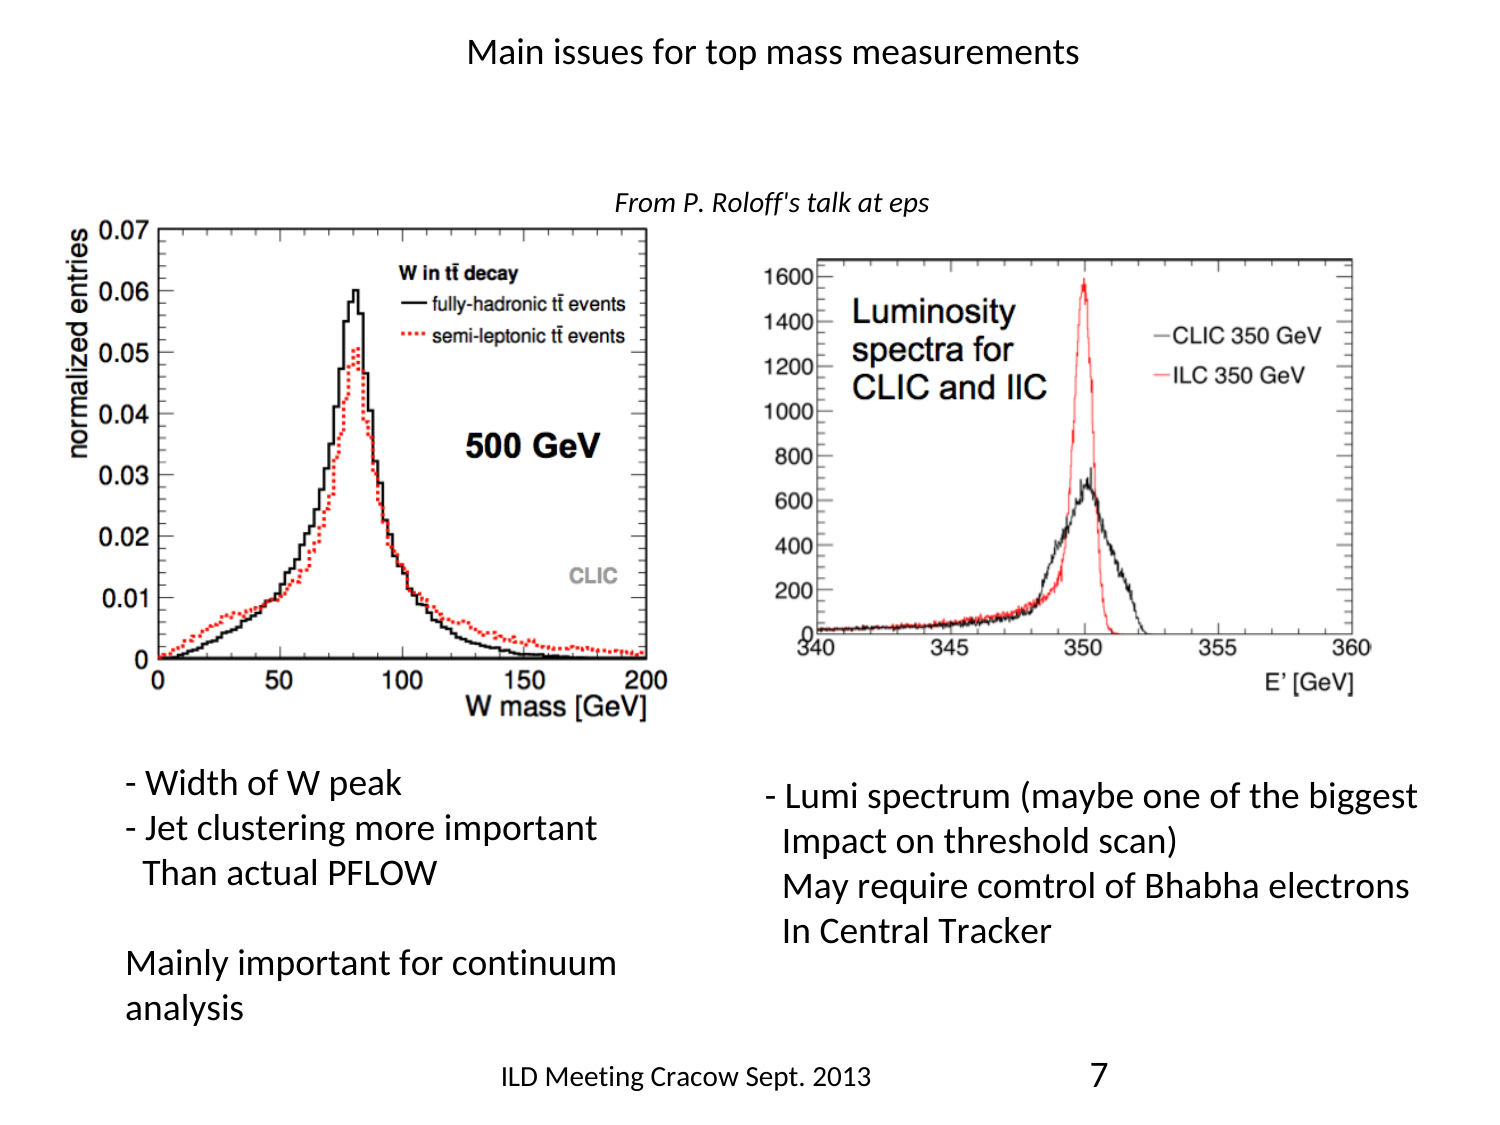

Main issues for top mass measurements
From P. Roloff's talk at eps
- Width of W peak
- Jet clustering more important
 Than actual PFLOW
Mainly important for continuum
analysis
- Lumi spectrum (maybe one of the biggest
 Impact on threshold scan)
 May require comtrol of Bhabha electrons
 In Central Tracker
Snowmass Pre-Meeting Seattle April 2013
7